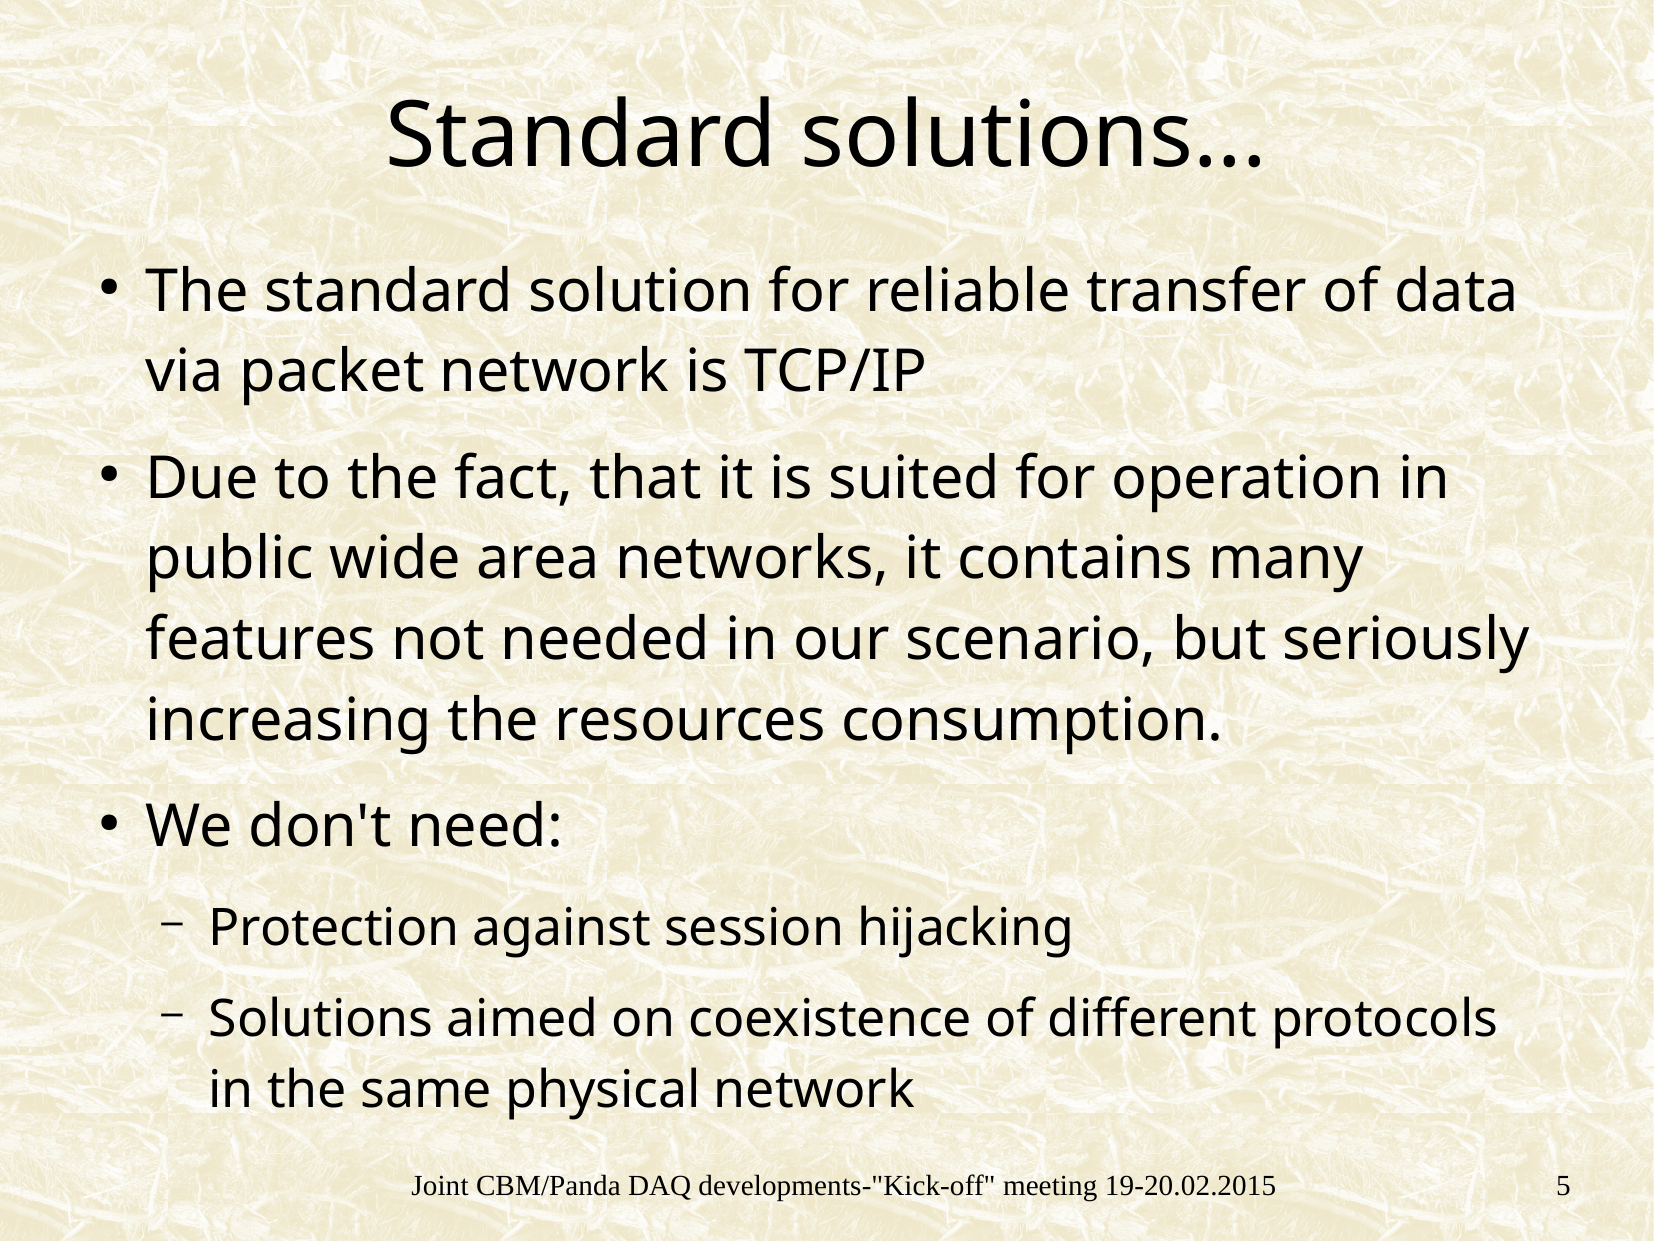

# Standard solutions...
The standard solution for reliable transfer of data via packet network is TCP/IP
Due to the fact, that it is suited for operation in public wide area networks, it contains many features not needed in our scenario, but seriously increasing the resources consumption.
We don't need:
Protection against session hijacking
Solutions aimed on coexistence of different protocols in the same physical network
Joint CBM/Panda DAQ developments-"Kick-off" meeting 19-20.02.2015
5